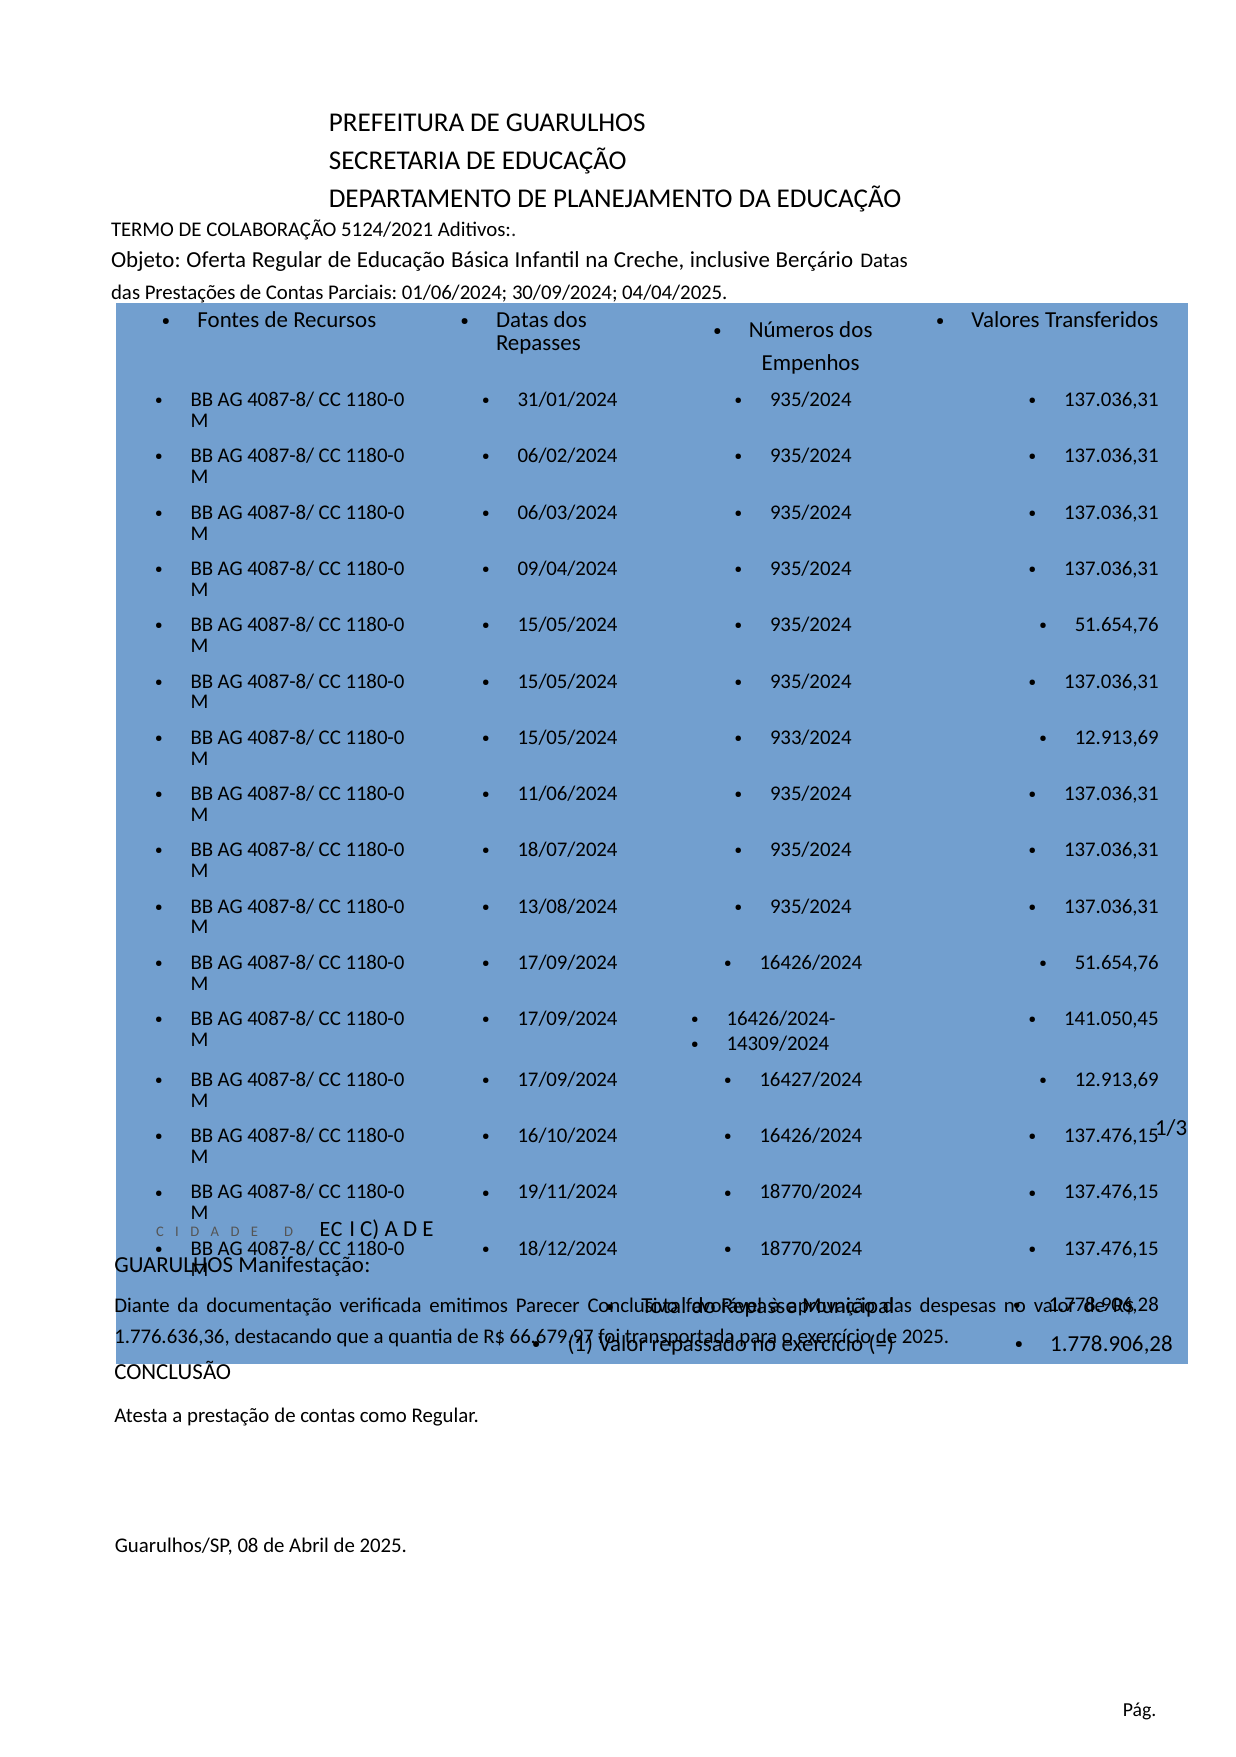

PREFEITURA DE GUARULHOS
SECRETARIA DE EDUCAÇÃO
DEPARTAMENTO DE PLANEJAMENTO DA EDUCAÇÃO
TERMO DE COLABORAÇÃO 5124/2021 Aditivos:.
Objeto: Oferta Regular de Educação Básica Infantil na Creche, inclusive Berçário Datas das Prestações de Contas Parciais: 01/06/2024; 30/09/2024; 04/04/2025.
| Fontes de Recursos | Datas dos Repasses | Números dos Empenhos | Valores Transferidos |
| --- | --- | --- | --- |
| BB AG 4087-8/ CC 1180-0 M | 31/01/2024 | 935/2024 | 137.036,31 |
| BB AG 4087-8/ CC 1180-0 M | 06/02/2024 | 935/2024 | 137.036,31 |
| BB AG 4087-8/ CC 1180-0 M | 06/03/2024 | 935/2024 | 137.036,31 |
| BB AG 4087-8/ CC 1180-0 M | 09/04/2024 | 935/2024 | 137.036,31 |
| BB AG 4087-8/ CC 1180-0 M | 15/05/2024 | 935/2024 | 51.654,76 |
| BB AG 4087-8/ CC 1180-0 M | 15/05/2024 | 935/2024 | 137.036,31 |
| BB AG 4087-8/ CC 1180-0 M | 15/05/2024 | 933/2024 | 12.913,69 |
| BB AG 4087-8/ CC 1180-0 M | 11/06/2024 | 935/2024 | 137.036,31 |
| BB AG 4087-8/ CC 1180-0 M | 18/07/2024 | 935/2024 | 137.036,31 |
| BB AG 4087-8/ CC 1180-0 M | 13/08/2024 | 935/2024 | 137.036,31 |
| BB AG 4087-8/ CC 1180-0 M | 17/09/2024 | 16426/2024 | 51.654,76 |
| BB AG 4087-8/ CC 1180-0 M | 17/09/2024 | 16426/2024- 14309/2024 | 141.050,45 |
| BB AG 4087-8/ CC 1180-0 M | 17/09/2024 | 16427/2024 | 12.913,69 |
| BB AG 4087-8/ CC 1180-0 M | 16/10/2024 | 16426/2024 | 137.476,15 |
| BB AG 4087-8/ CC 1180-0 M | 19/11/2024 | 18770/2024 | 137.476,15 |
| BB AG 4087-8/ CC 1180-0 M | 18/12/2024 | 18770/2024 | 137.476,15 |
| Total do Repasse Municipal | | | 1.778.906,28 |
| (1) Valor repassado no exercício (=) | | | 1.778.906,28 |
1/3
CIDADE D eC I C) A D E GUARULHOS Manifestação:
Diante da documentação verificada emitimos Parecer Conclusivo favorável à aprovação das despesas no valor de R$ 1.776.636,36, destacando que a quantia de R$ 66.679,97 foi transportada para o exercício de 2025.
CONCLUSÃO
Atesta a prestação de contas como Regular.
Guarulhos/SP, 08 de Abril de 2025.
Pág.